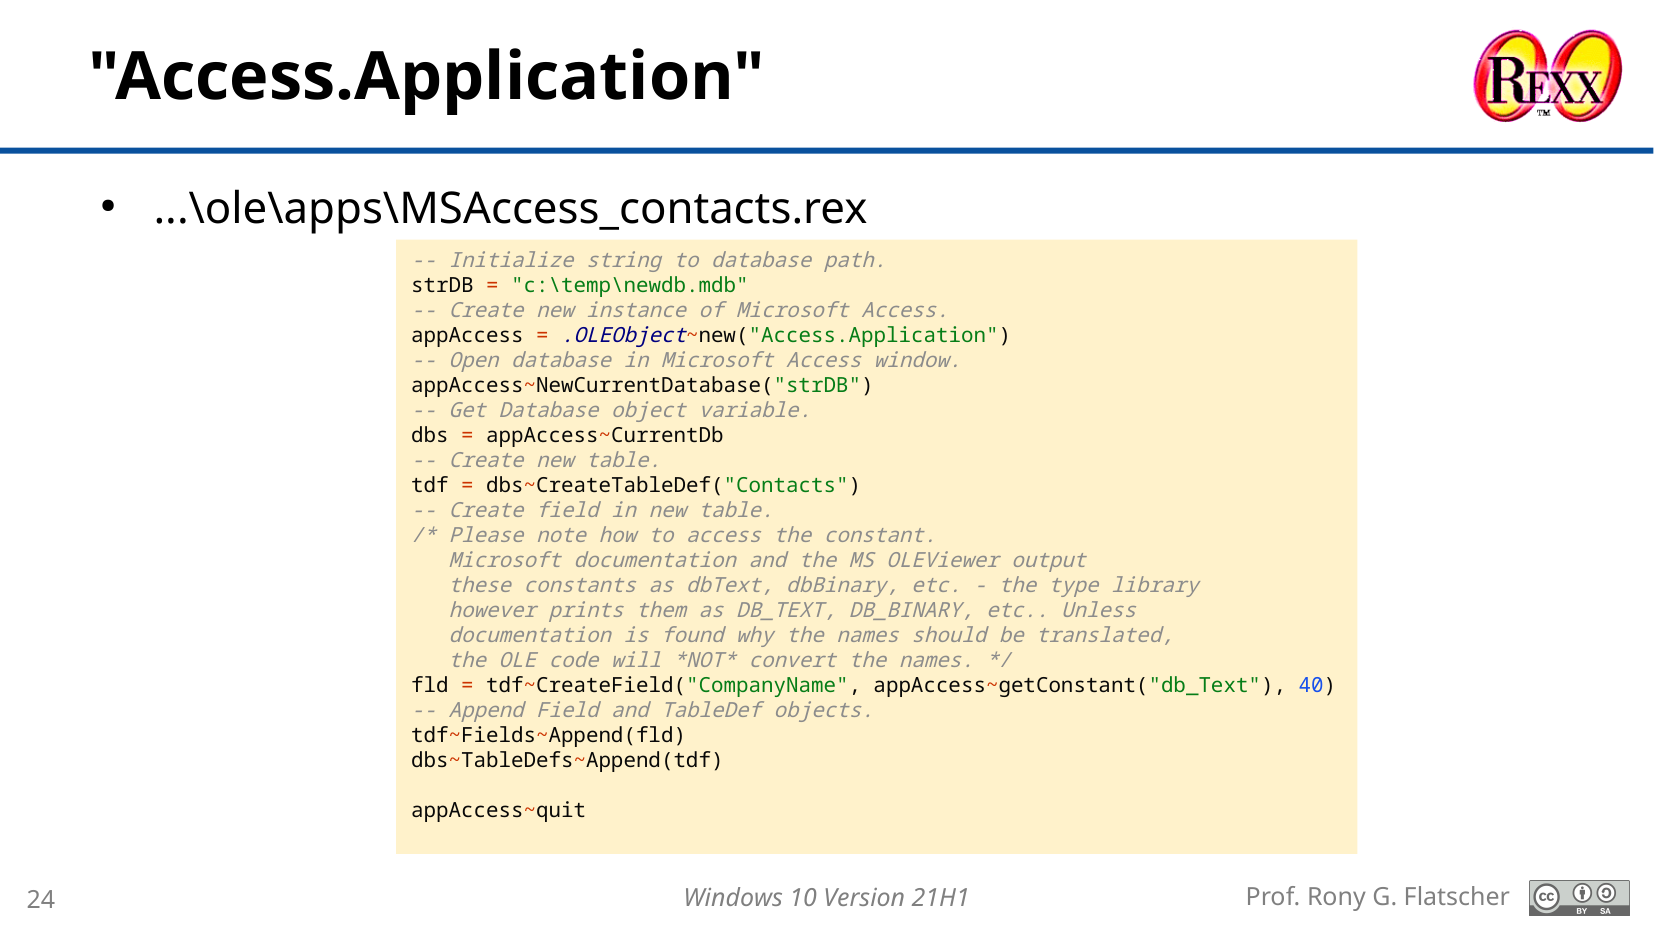

# "Access.Application"
...\ole\apps\MSAccess_contacts.rex
-- Initialize string to database path.
strDB = "c:\temp\newdb.mdb"
-- Create new instance of Microsoft Access.
appAccess = .OLEObject~new("Access.Application")
-- Open database in Microsoft Access window.
appAccess~NewCurrentDatabase("strDB")
-- Get Database object variable.
dbs = appAccess~CurrentDb
-- Create new table.
tdf = dbs~CreateTableDef("Contacts")
-- Create field in new table.
/* Please note how to access the constant.
 Microsoft documentation and the MS OLEViewer output
 these constants as dbText, dbBinary, etc. - the type library
 however prints them as DB_TEXT, DB_BINARY, etc.. Unless
 documentation is found why the names should be translated,
 the OLE code will *NOT* convert the names. */
fld = tdf~CreateField("CompanyName", appAccess~getConstant("db_Text"), 40)
-- Append Field and TableDef objects.
tdf~Fields~Append(fld)
dbs~TableDefs~Append(tdf)
appAccess~quit
Windows 10 Version 21H1